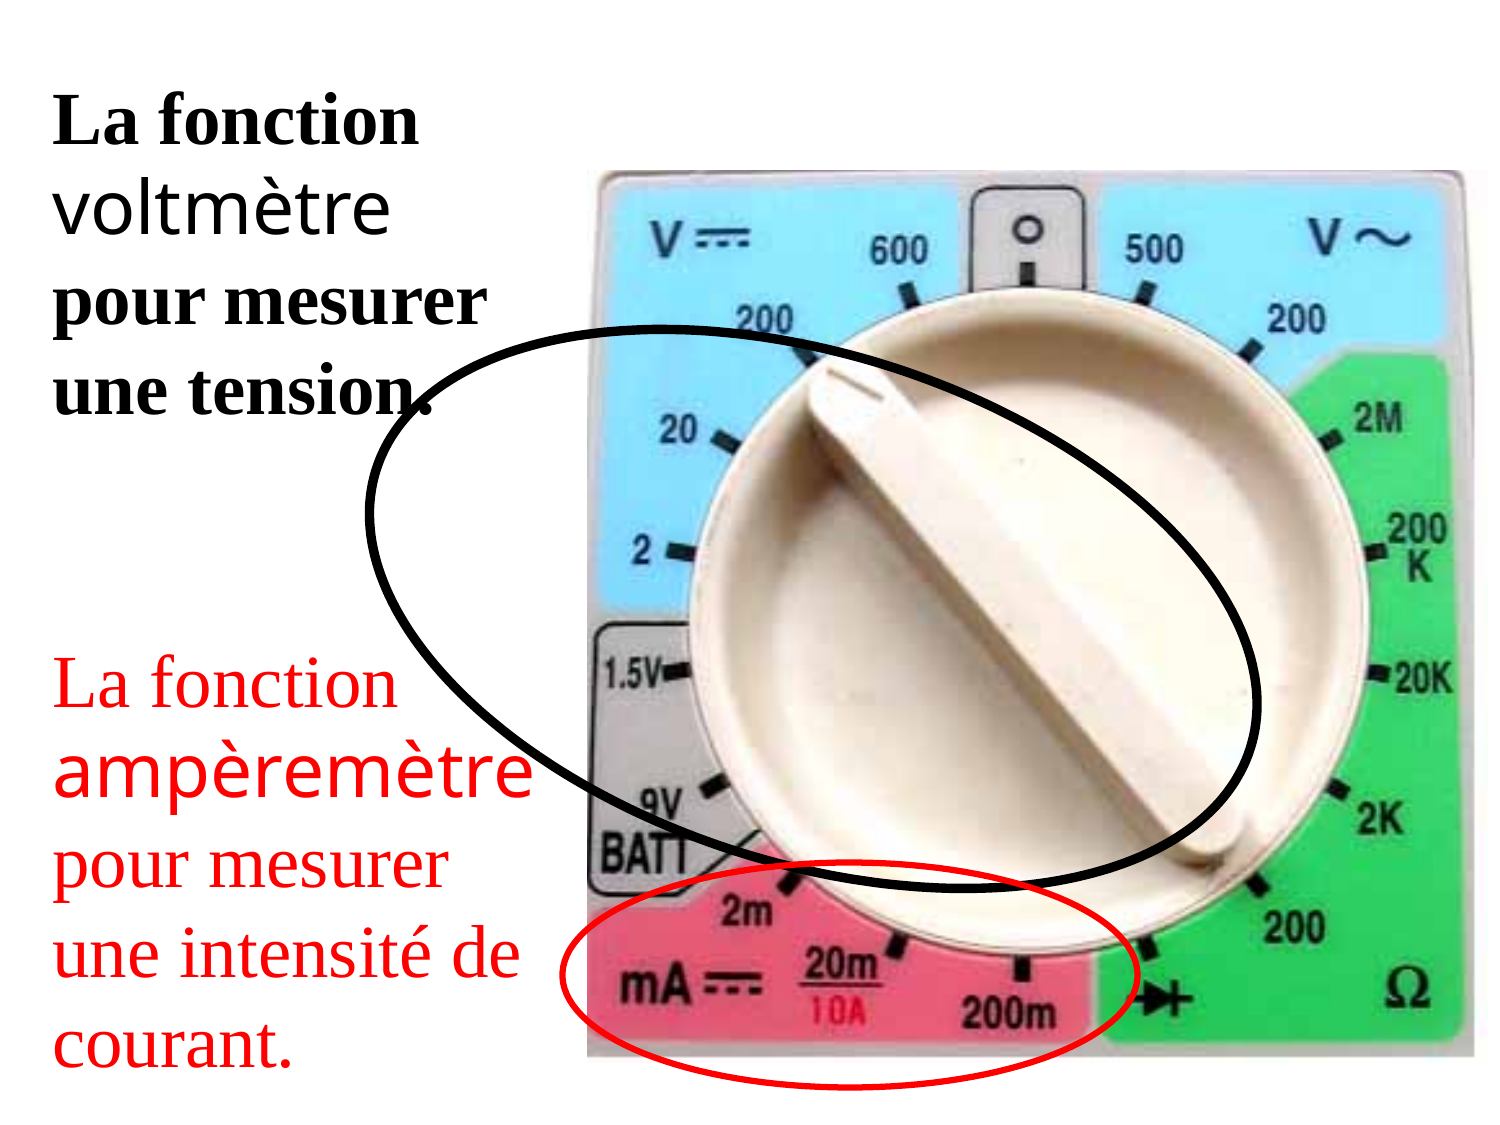

La fonction voltmètre pour mesurer une tension.
La fonction ampèremètre pour mesurer une intensité de courant.